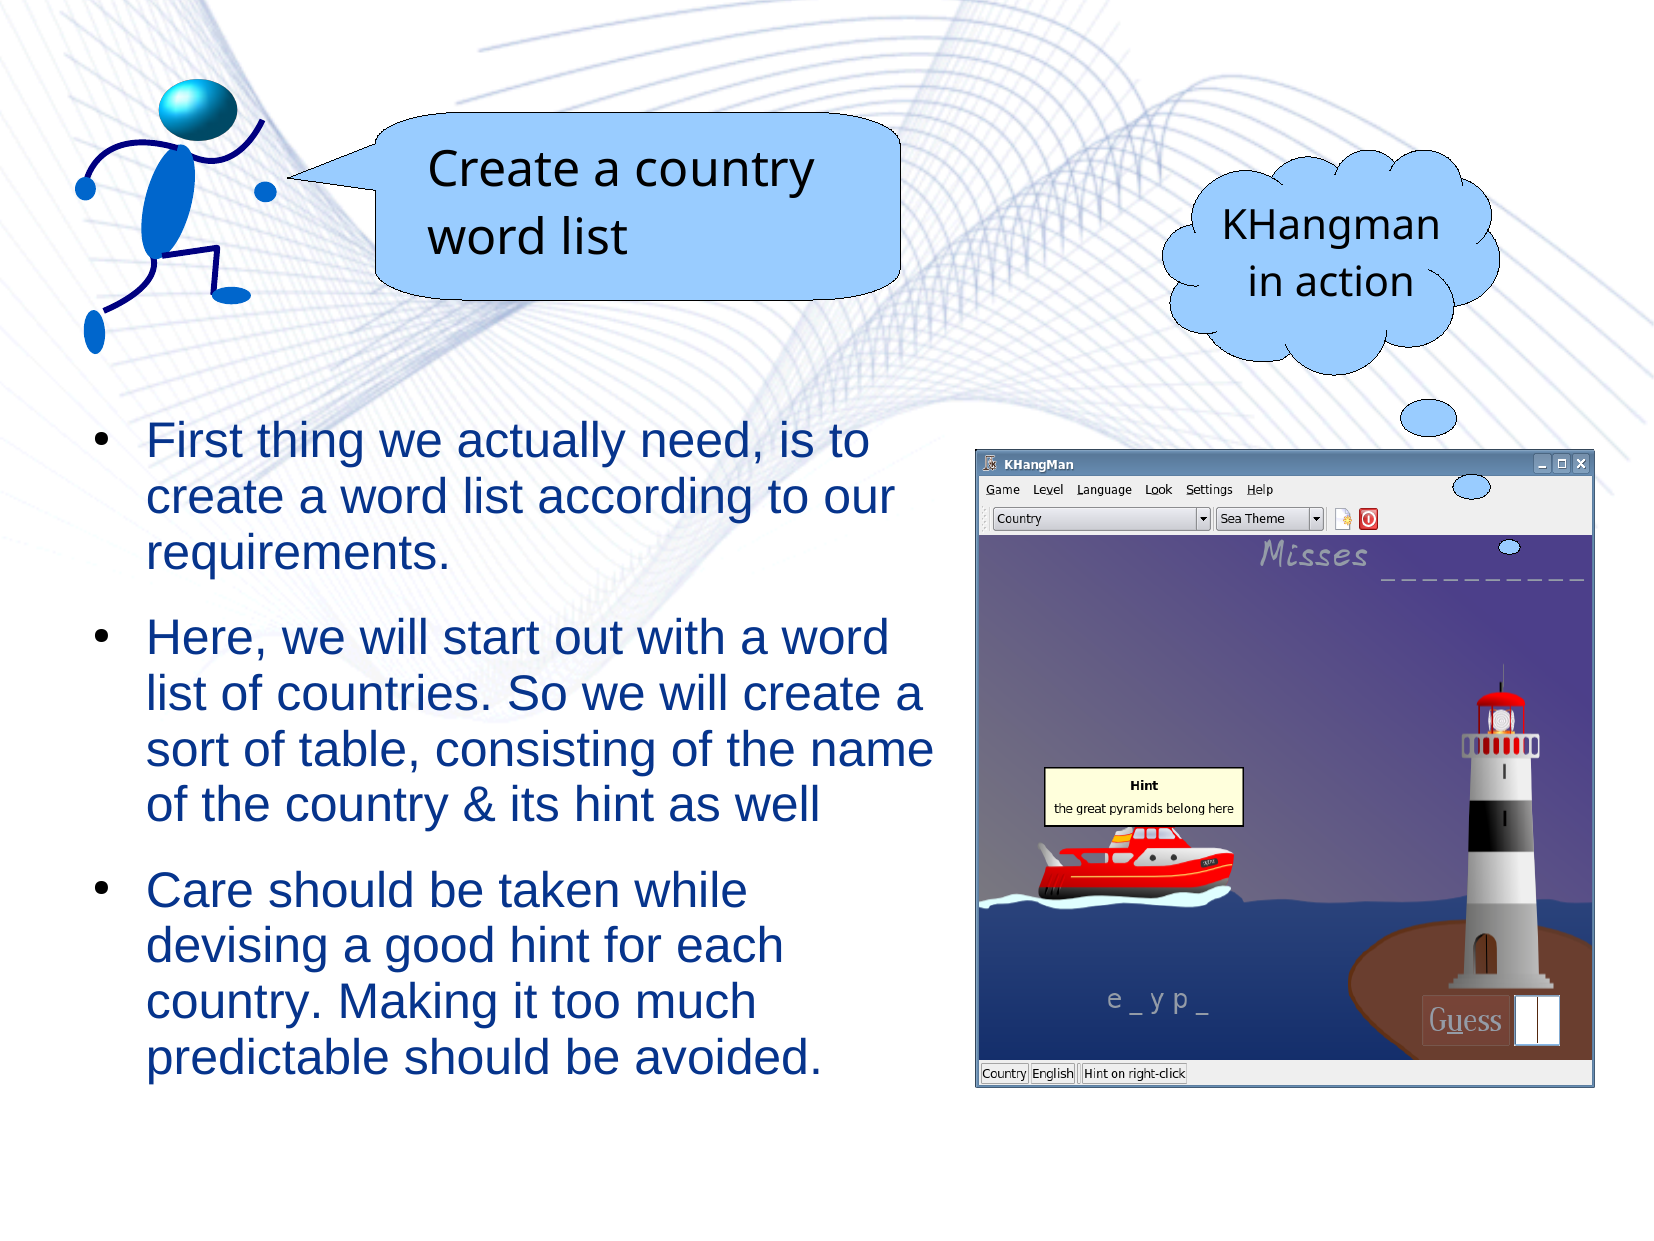

Create a country word list
KHangman in action
# First thing we actually need, is to create a word list according to our requirements.
Here, we will start out with a word list of countries. So we will create a sort of table, consisting of the name of the country & its hint as well
Care should be taken while devising a good hint for each country. Making it too much predictable should be avoided.